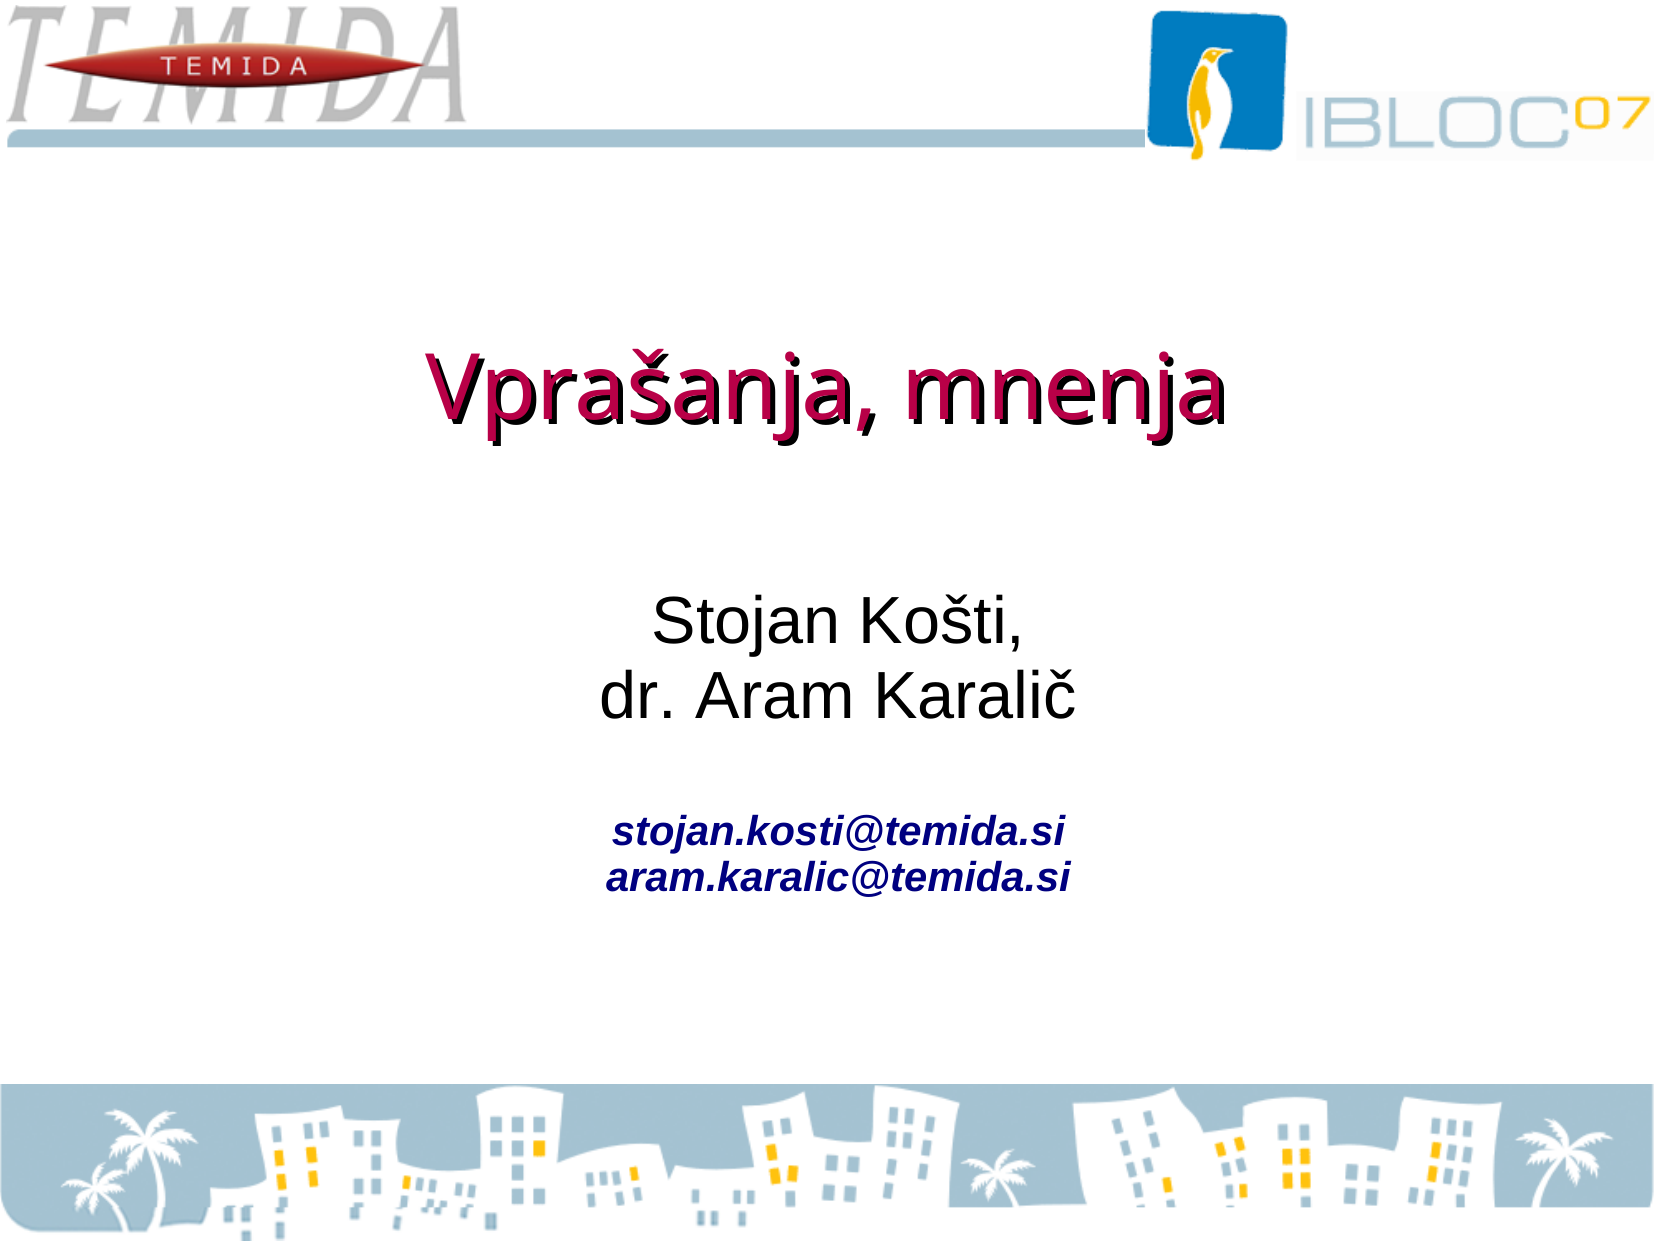

# Vprašanja, mnenja
Stojan Košti,
dr. Aram Karalič
stojan.kosti@temida.si
aram.karalic@temida.si